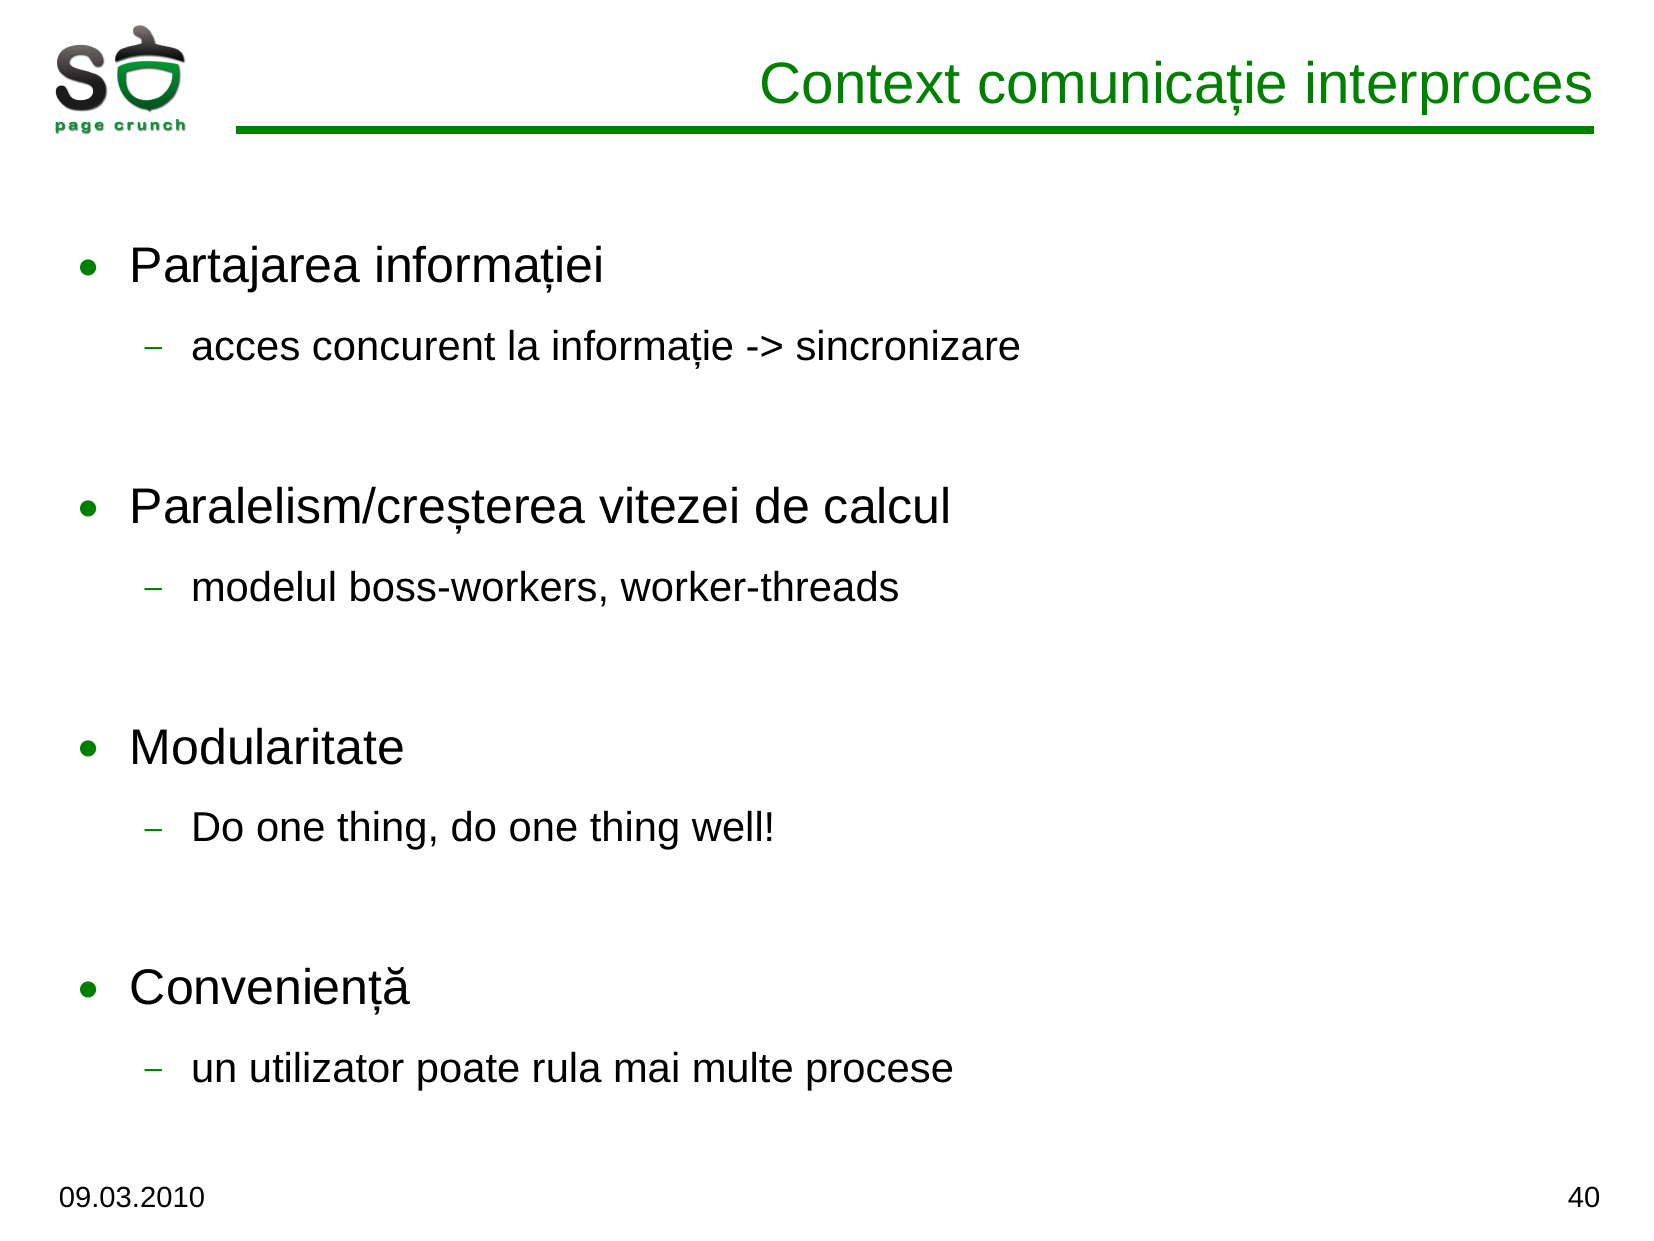

# Context comunicație interproces
Partajarea informației
acces concurent la informație -> sincronizare
Paralelism/creșterea vitezei de calcul
modelul boss-workers, worker-threads
Modularitate
Do one thing, do one thing well!
Conveniență
un utilizator poate rula mai multe procese
09.03.2010
40